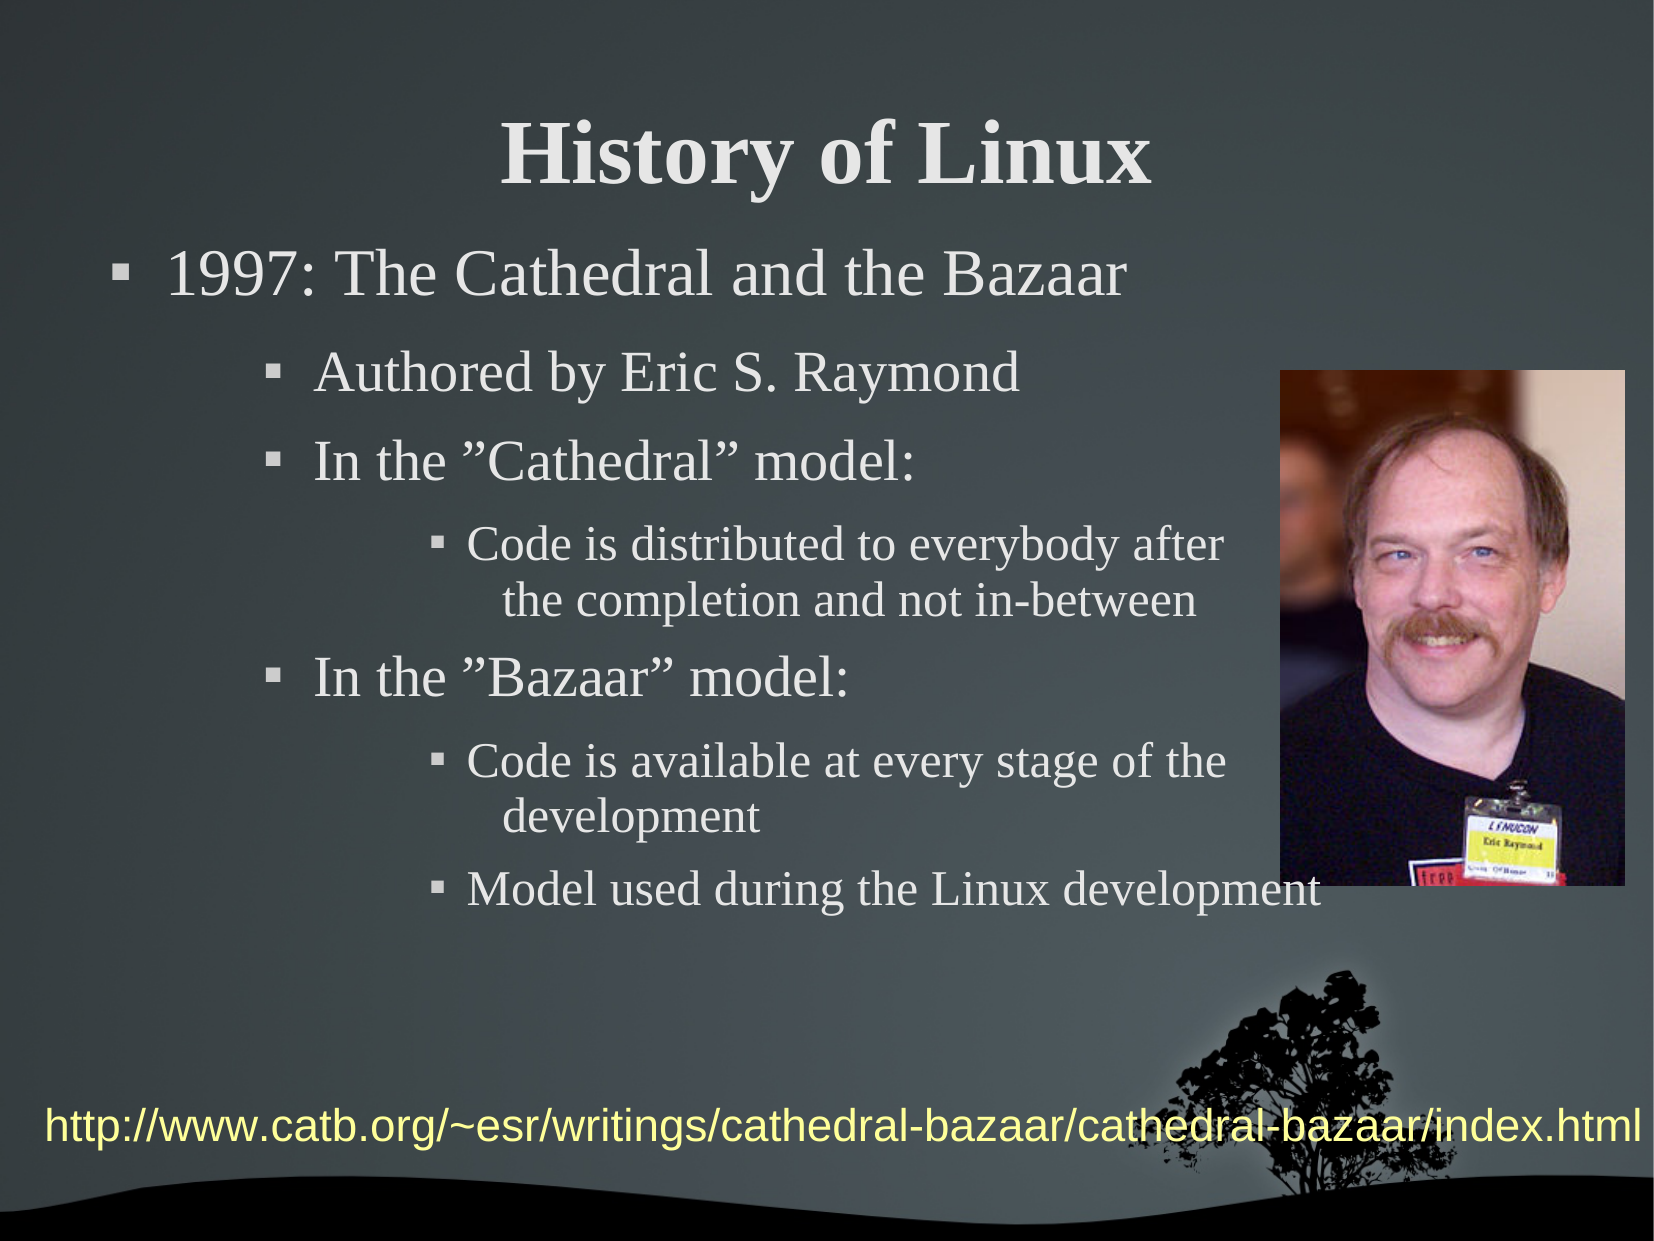

History of Linux
# 1997: The Cathedral and the Bazaar
Authored by Eric S. Raymond
In the ”Cathedral” model:
Code is distributed to everybody after
the completion and not in-between
In the ”Bazaar” model:
Code is available at every stage of the
development
Model used during the Linux development
http://www.catb.org/~esr/writings/cathedral-bazaar/cathedral-bazaar/index.html